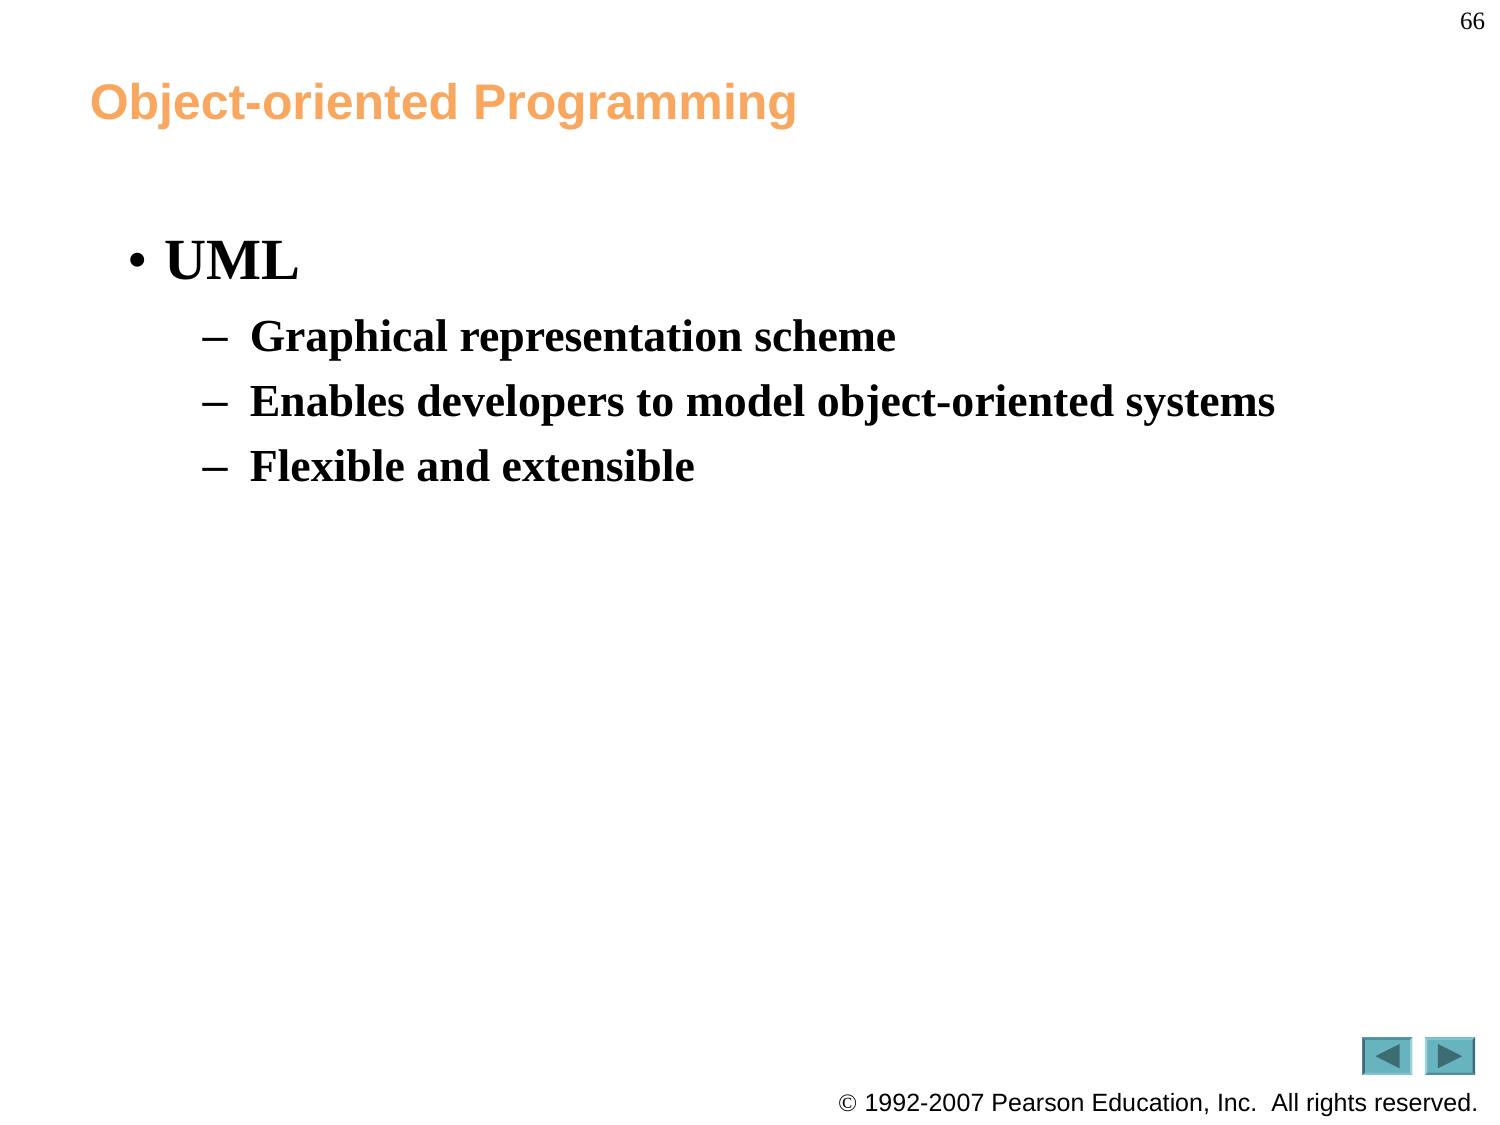

66
# Object-oriented Programming
UML
Graphical representation scheme
Enables developers to model object-oriented systems
Flexible and extensible